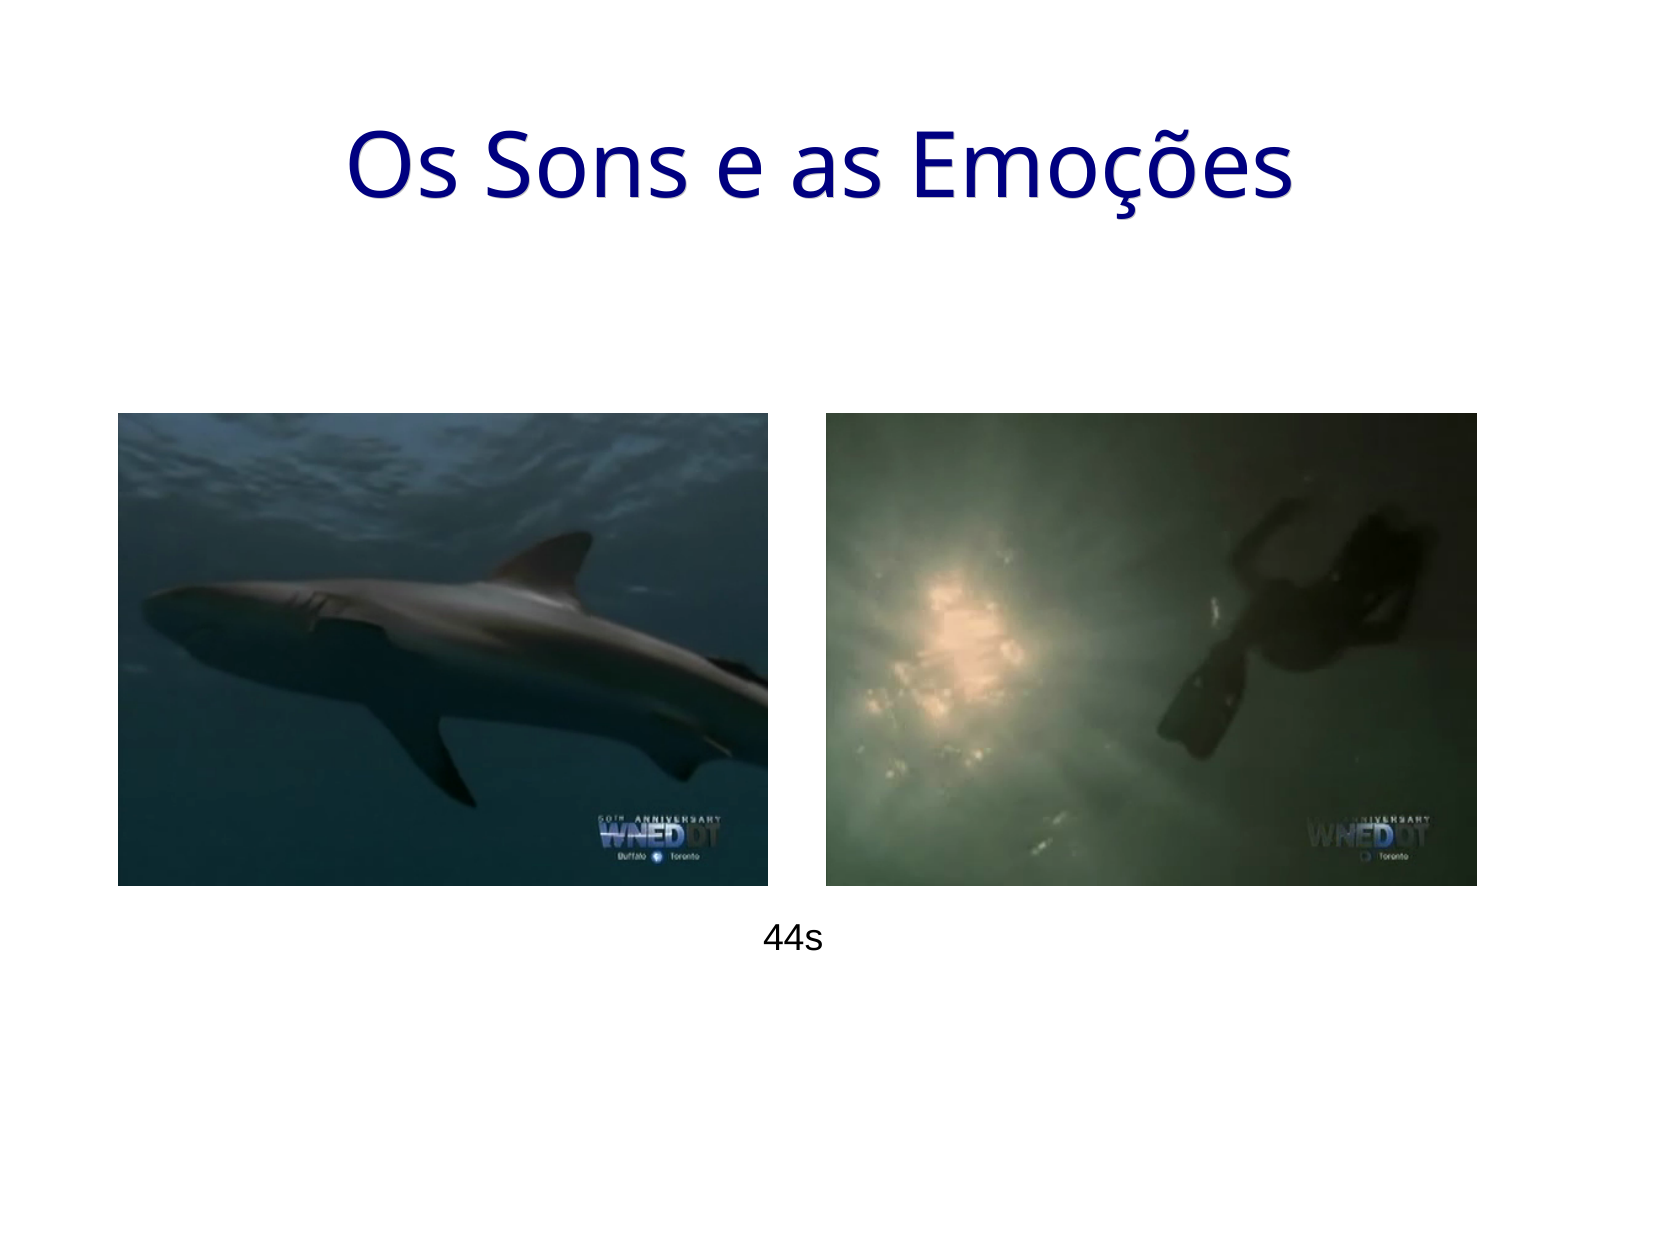

# Os Sons e as Emoções
44s